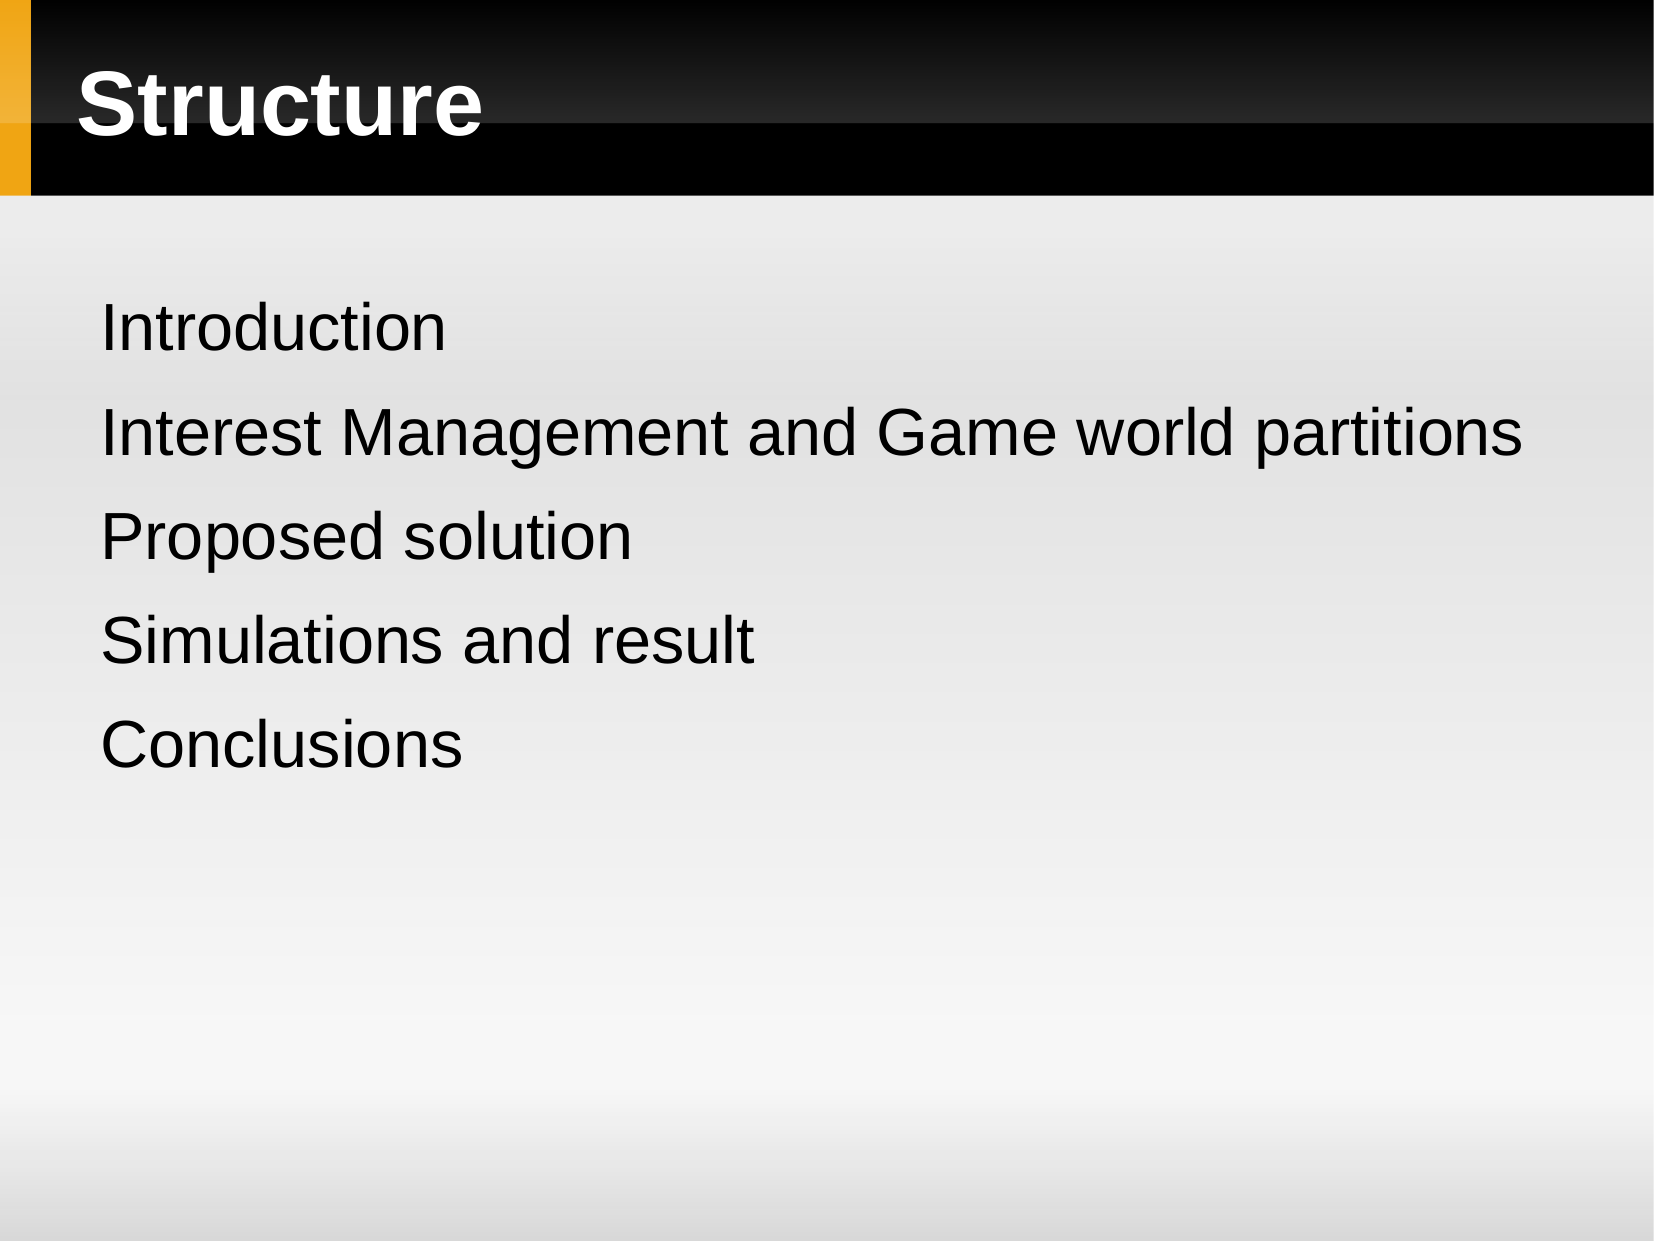

# Structure
Introduction
Interest Management and Game world partitions
Proposed solution
Simulations and result
Conclusions